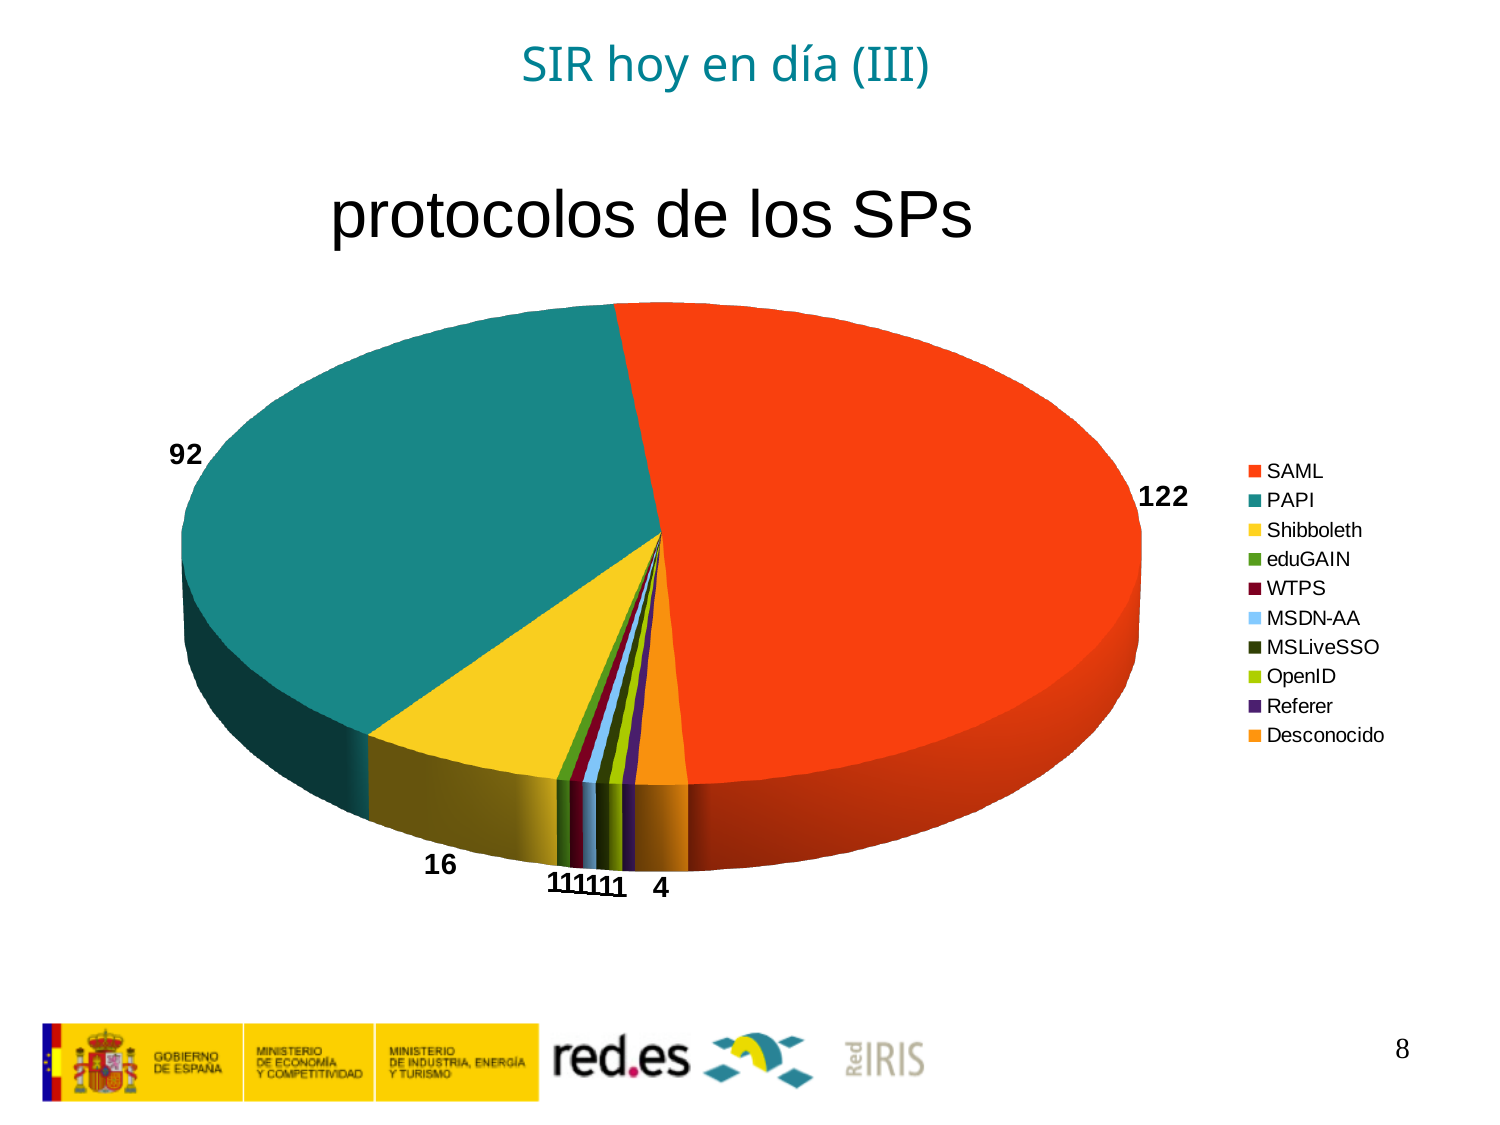

SIR hoy en día (III)
protocolos de los SPs
[unsupported chart]
8